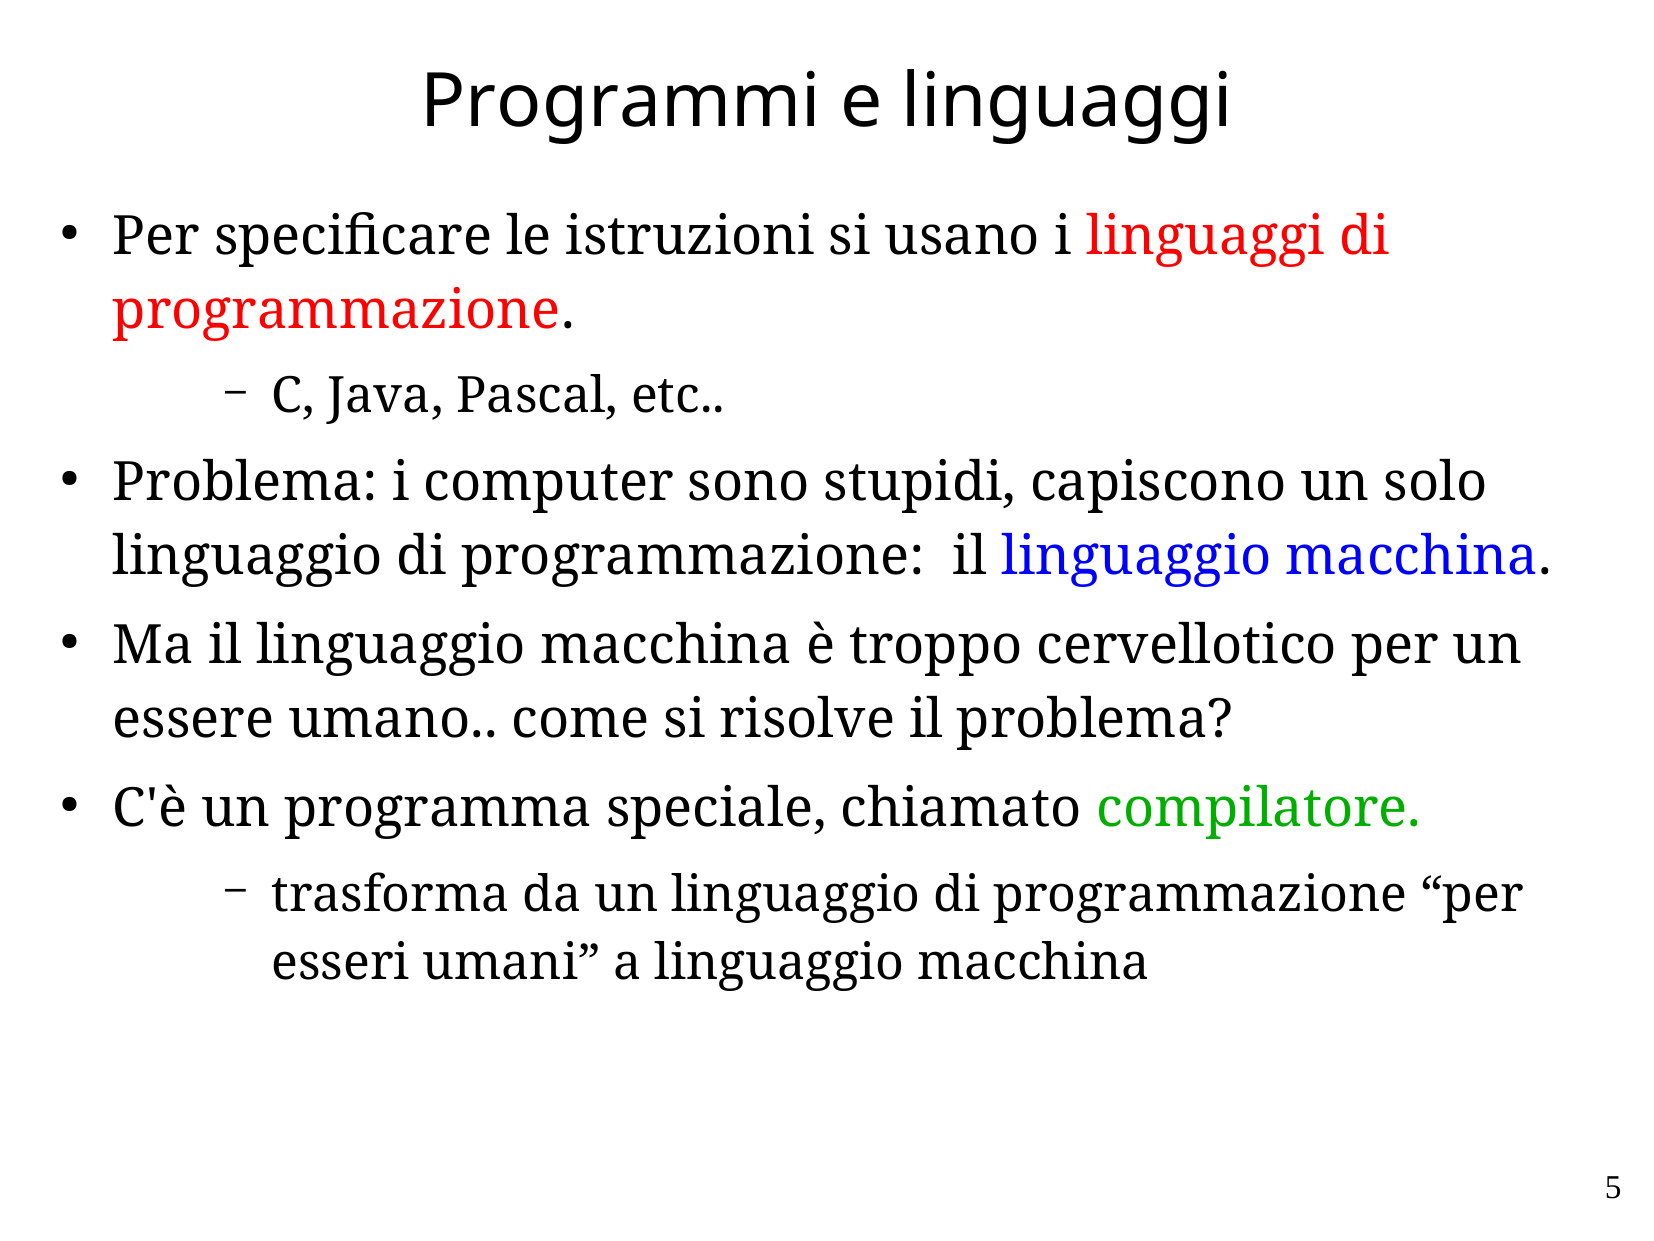

# Programmi e linguaggi
Per specificare le istruzioni si usano i linguaggi di programmazione.
C, Java, Pascal, etc..
Problema: i computer sono stupidi, capiscono un solo linguaggio di programmazione: il linguaggio macchina.
Ma il linguaggio macchina è troppo cervellotico per un essere umano.. come si risolve il problema?
C'è un programma speciale, chiamato compilatore.
trasforma da un linguaggio di programmazione “per esseri umani” a linguaggio macchina